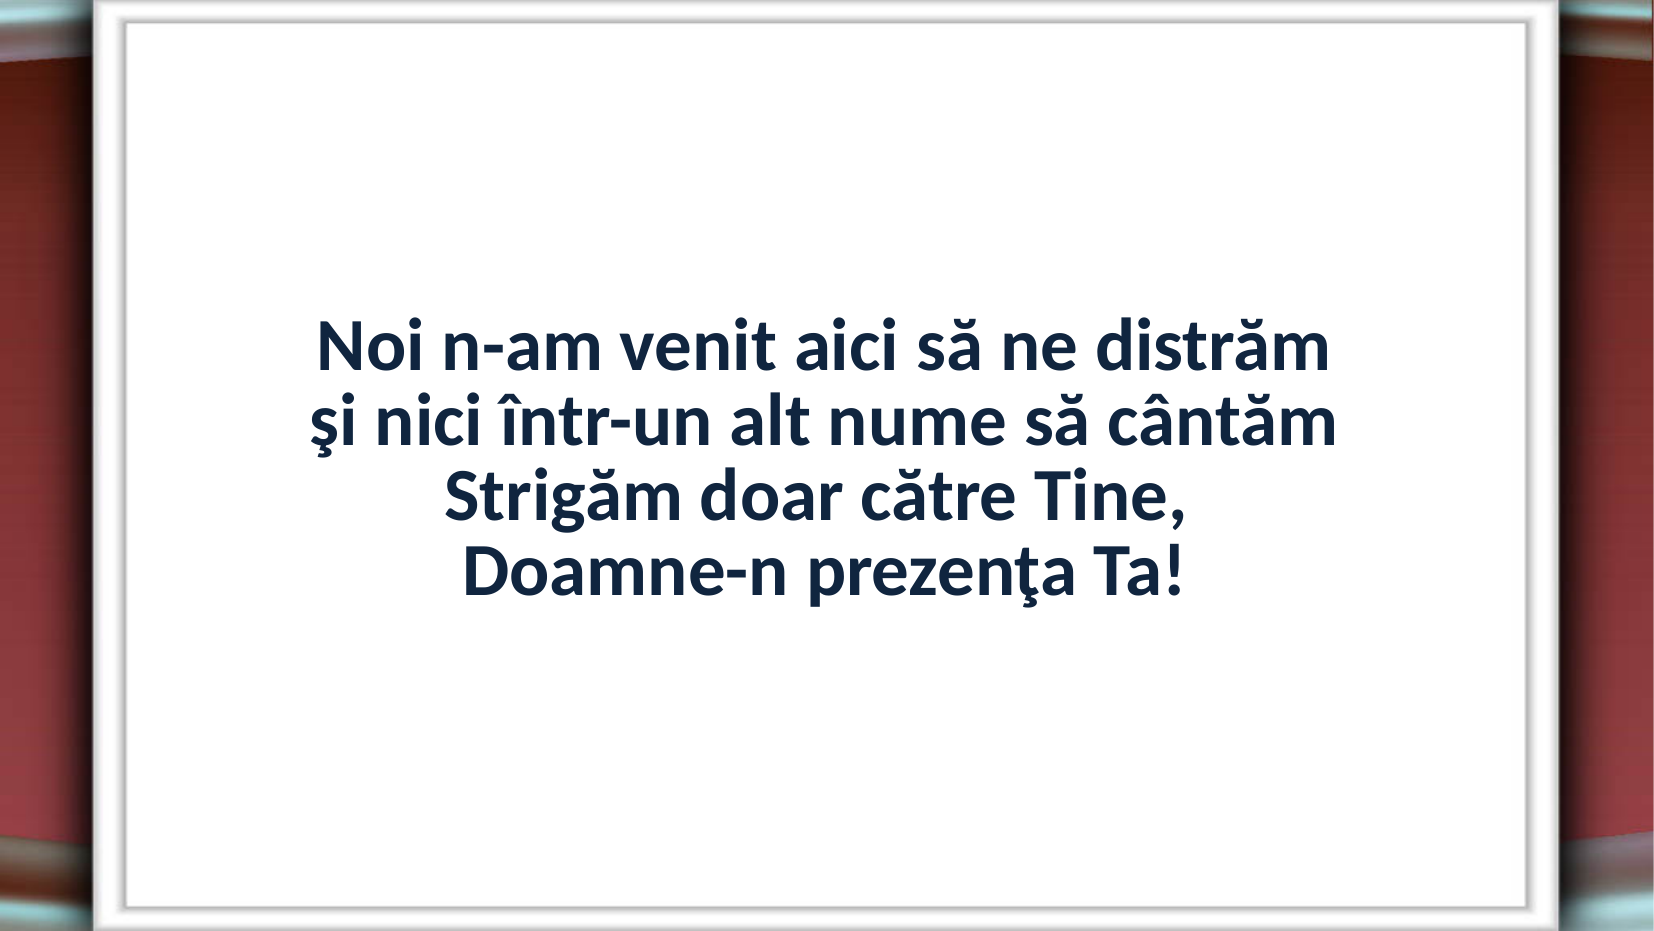

Noi n-am venit aici să ne distrăm
şi nici într-un alt nume să cântăm
Strigăm doar către Tine,
Doamne-n prezenţa Ta!